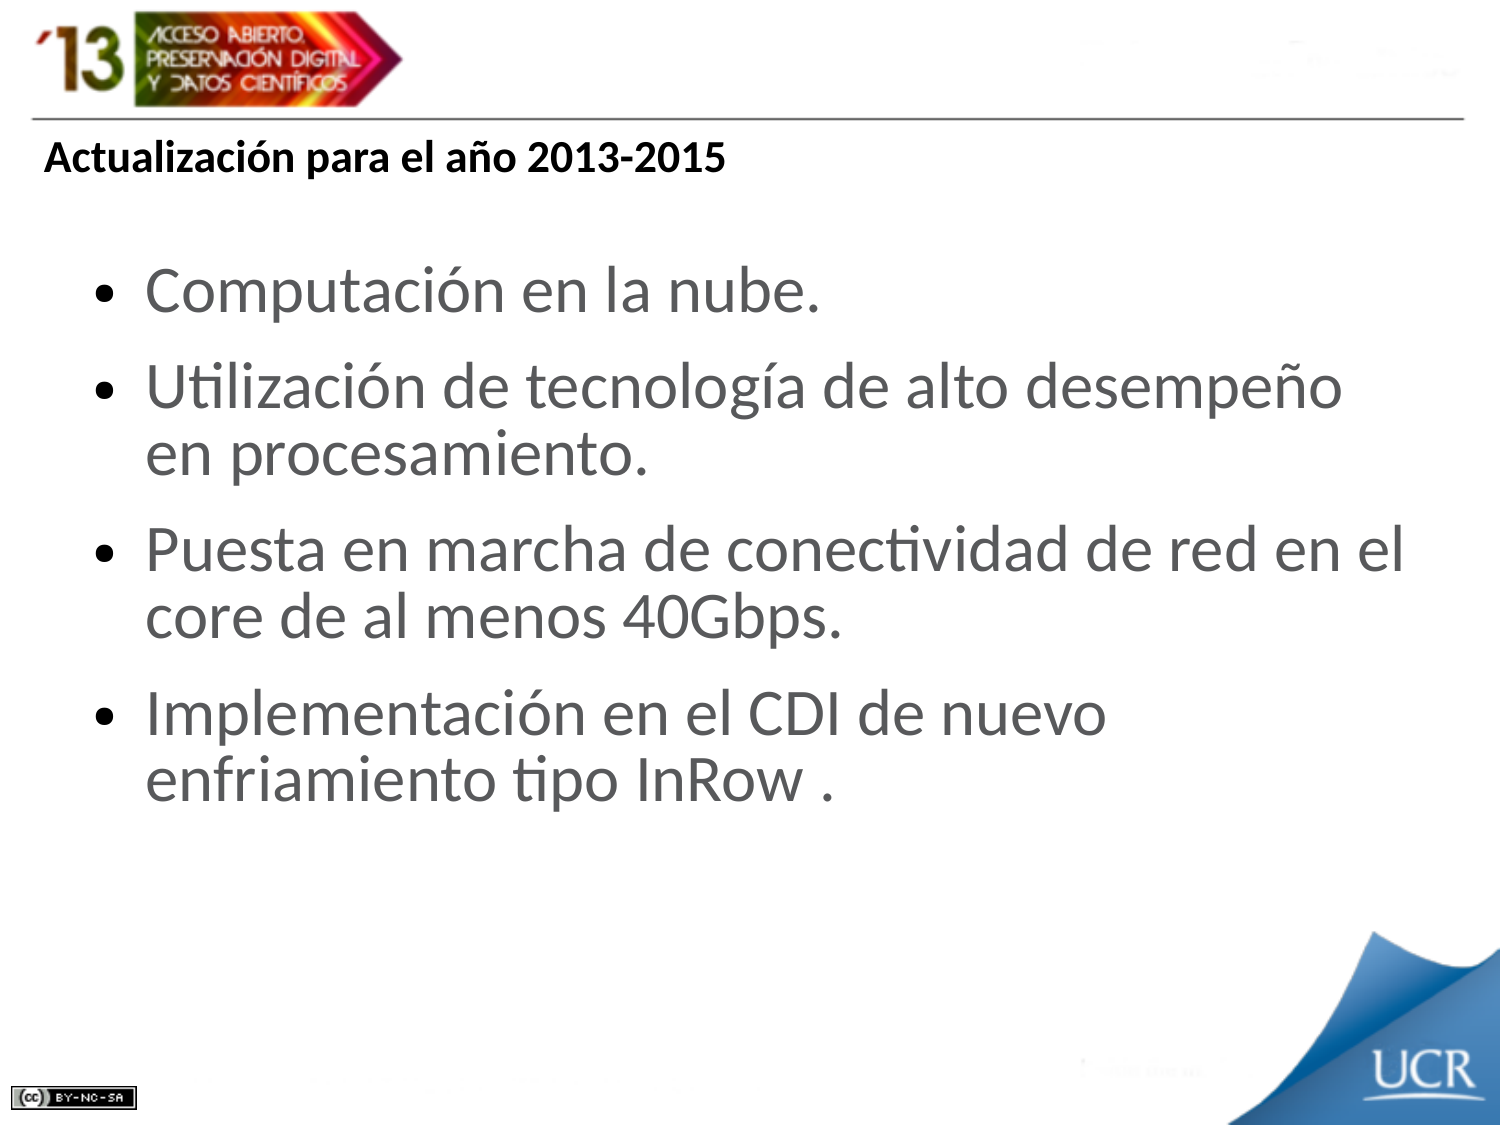

Actualización para el año 2013-2015
# Computación en la nube.
Utilización de tecnología de alto desempeño en procesamiento.
Puesta en marcha de conectividad de red en el core de al menos 40Gbps.
Implementación en el CDI de nuevo enfriamiento tipo InRow .